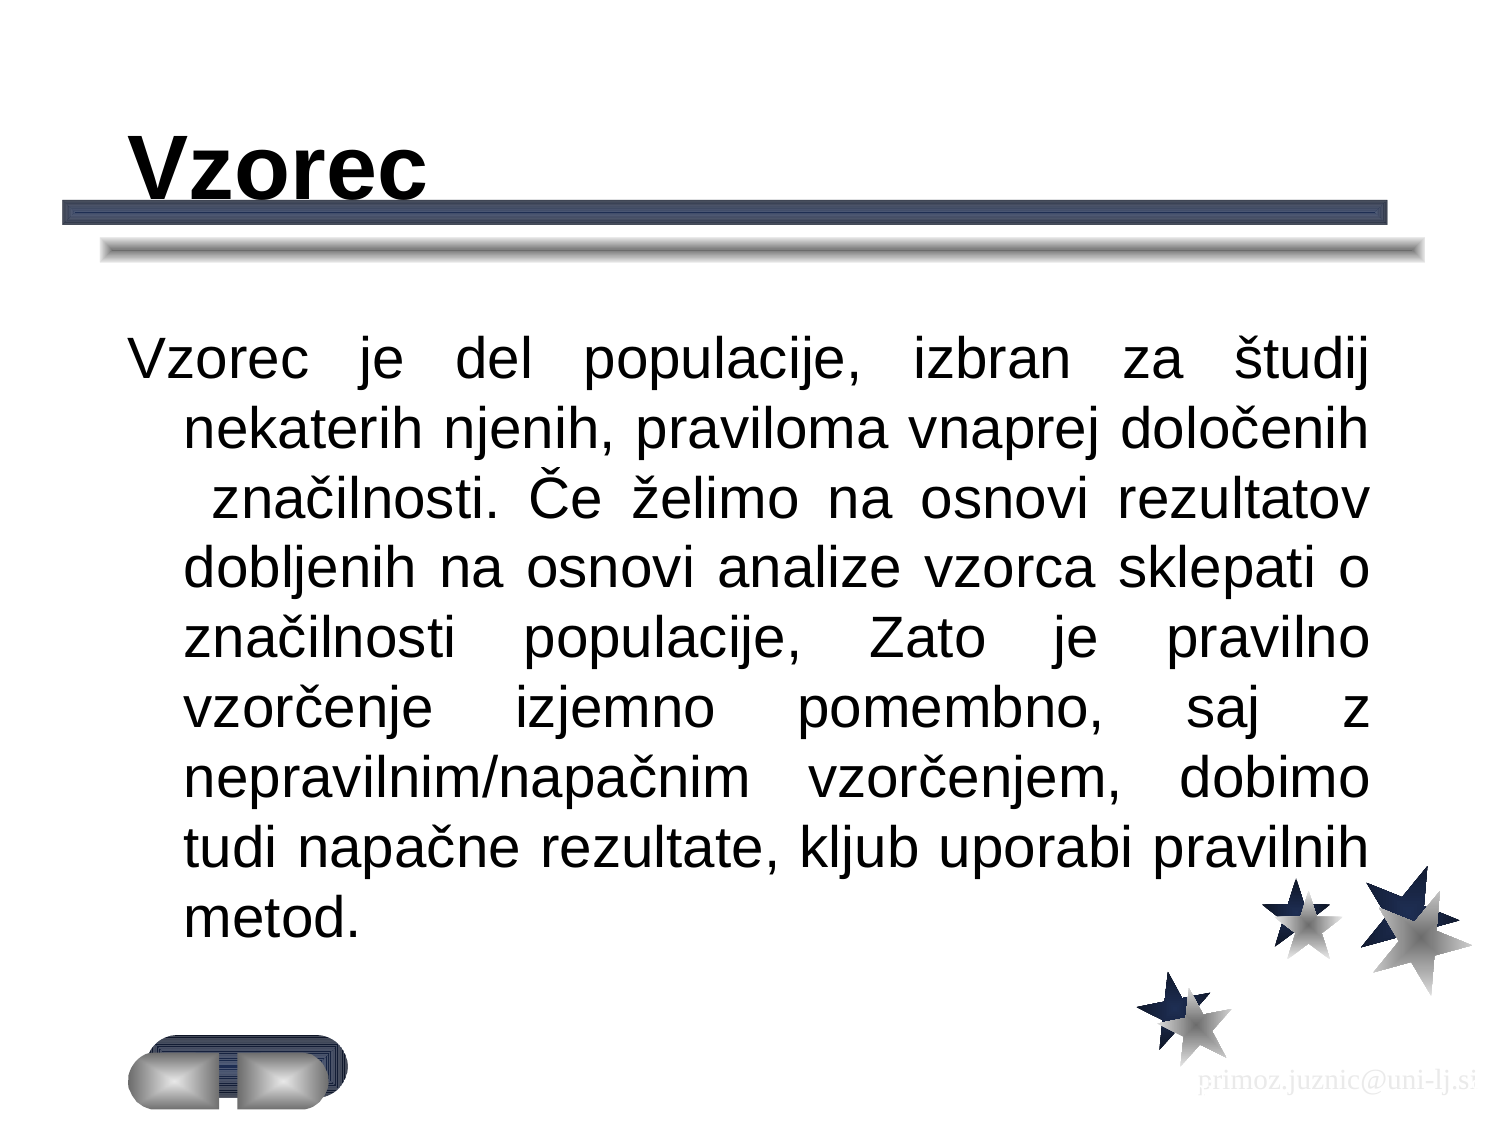

# Vzorec
Vzorec je del populacije, izbran za študij nekaterih njenih, praviloma vnaprej določenih značilnosti. Če želimo na osnovi rezultatov dobljenih na osnovi analize vzorca sklepati o značilnosti populacije, Zato je pravilno vzorčenje izjemno pomembno, saj z nepravilnim/napačnim vzorčenjem, dobimo tudi napačne rezultate, kljub uporabi pravilnih metod.
Primoz Juznic, BINK, FF, Univerza v Ljubljani